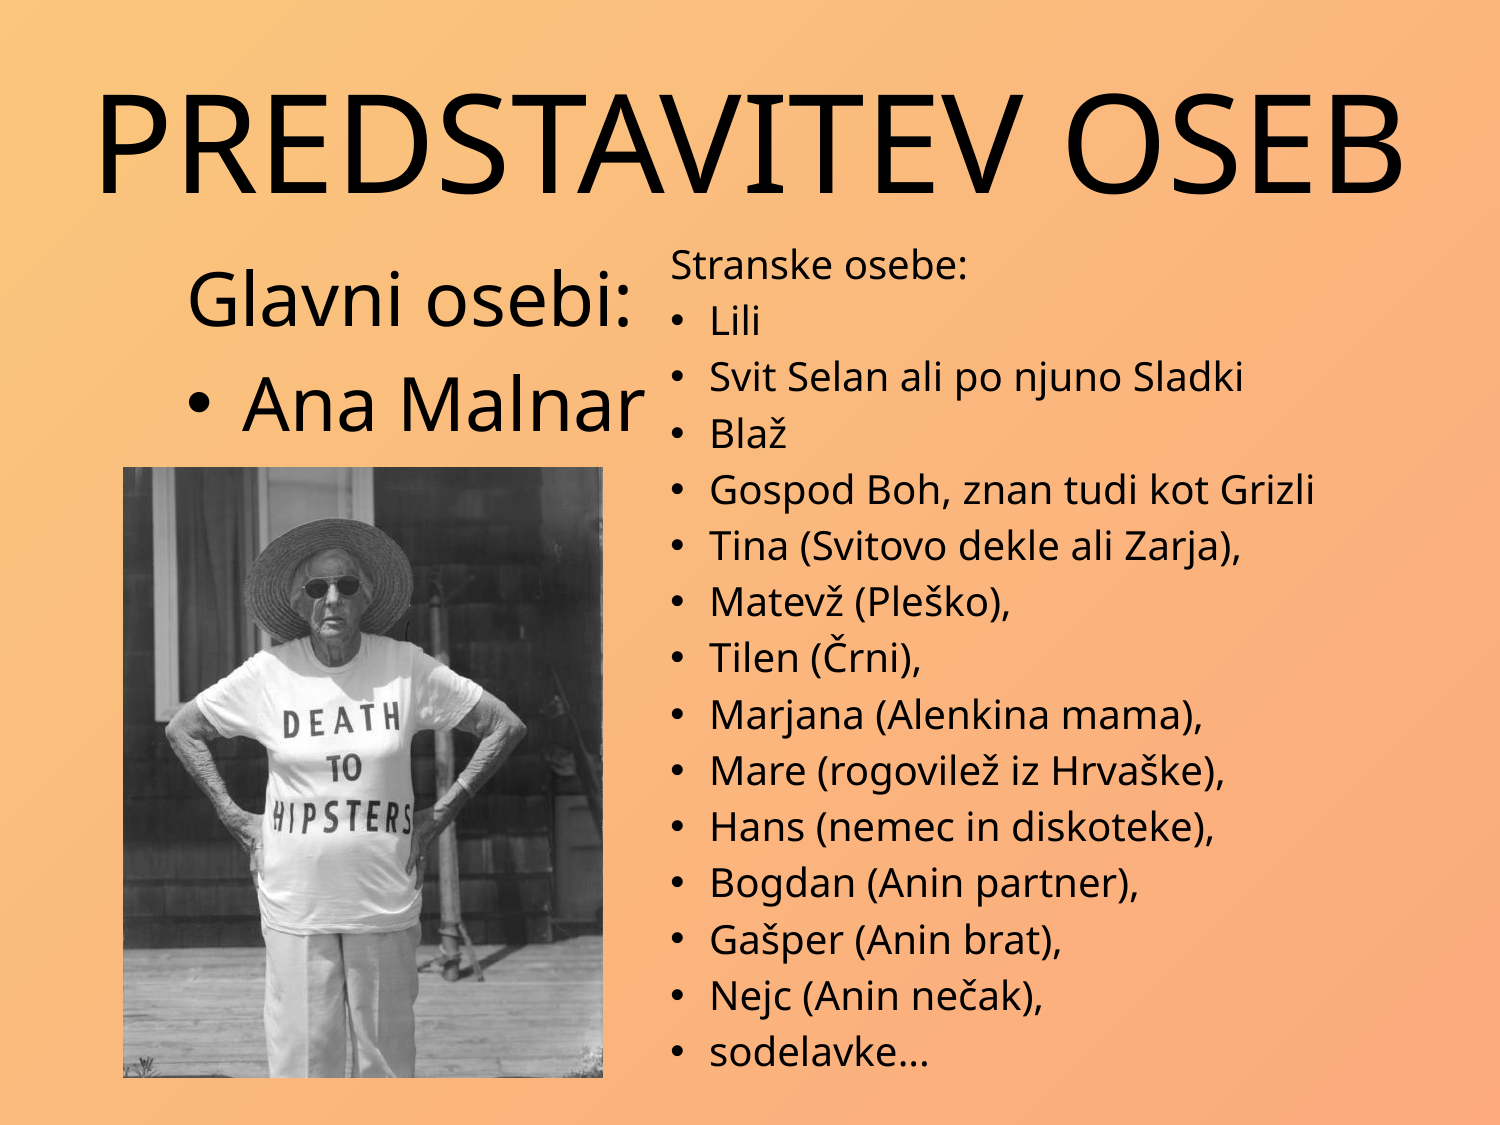

# PREDSTAVITEV OSEB
Stranske osebe:
Lili
Svit Selan ali po njuno Sladki
Blaž
Gospod Boh, znan tudi kot Grizli
Tina (Svitovo dekle ali Zarja),
Matevž (Pleško),
Tilen (Črni),
Marjana (Alenkina mama),
Mare (rogovilež iz Hrvaške),
Hans (nemec in diskoteke),
Bogdan (Anin partner),
Gašper (Anin brat),
Nejc (Anin nečak),
sodelavke...
Glavni osebi:
Ana Malnar
Alenka